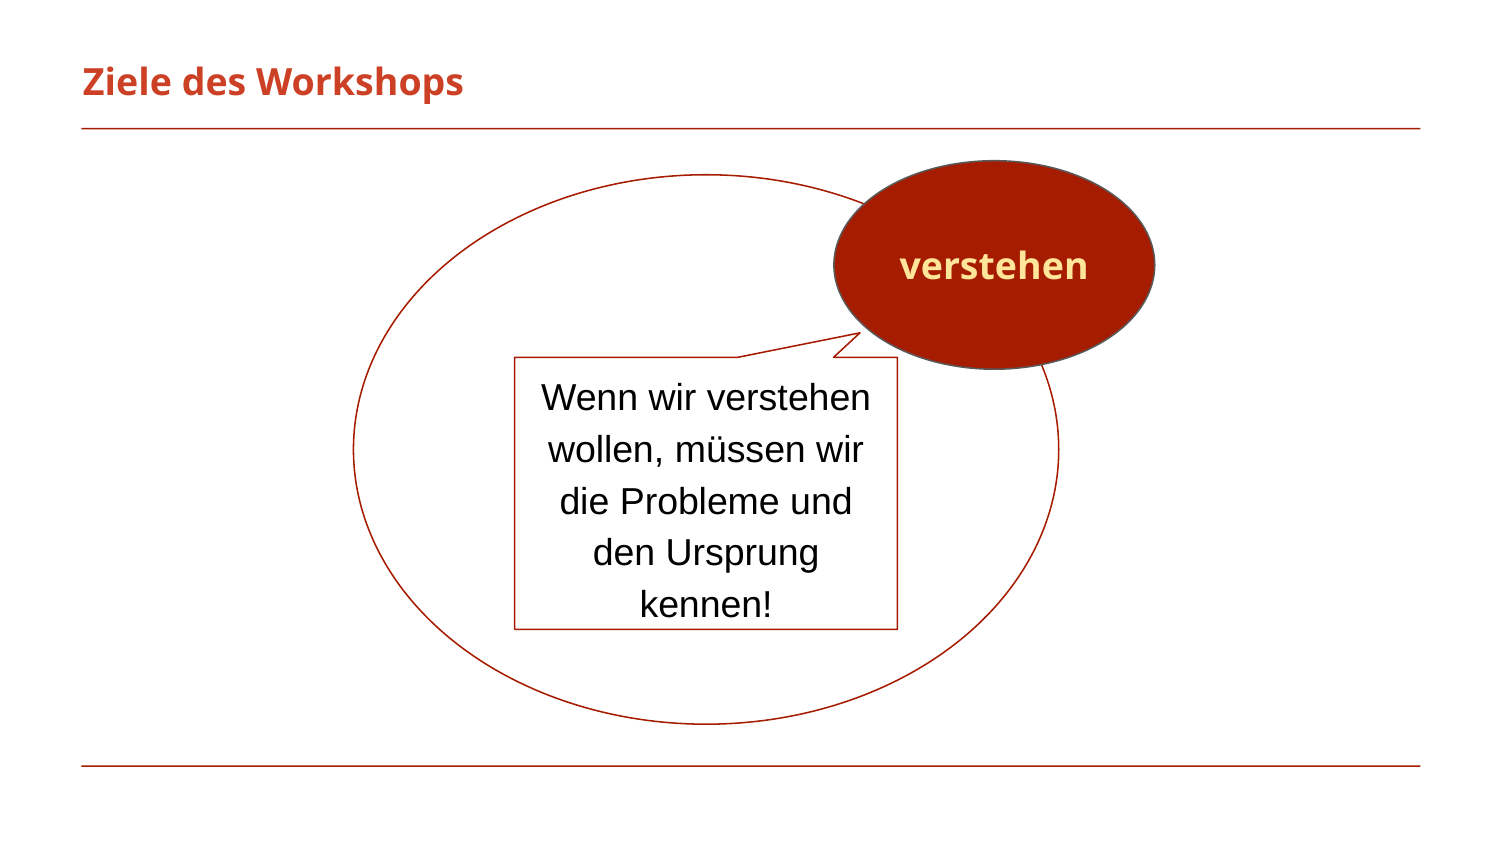

Ziele des Workshops
verstehen
Wenn wir verstehen wollen, müssen wir die Probleme und den Ursprung kennen!